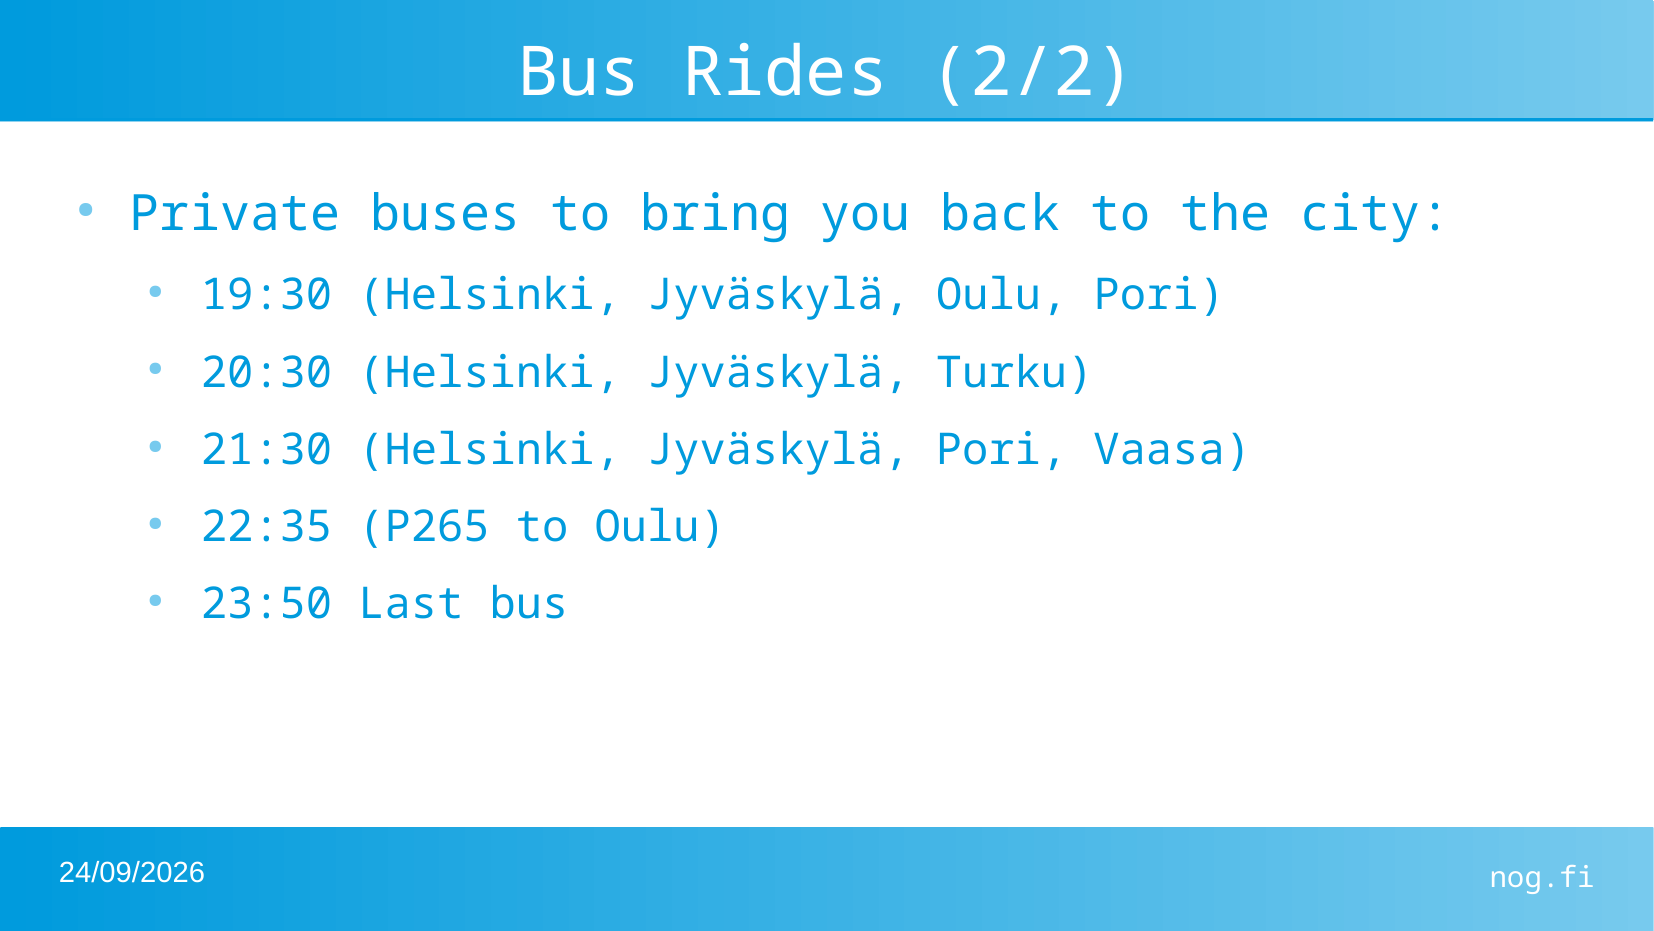

# Bus Rides (2/2)
Private buses to bring you back to the city:
19:30 (Helsinki, Jyväskylä, Oulu, Pori)
20:30 (Helsinki, Jyväskylä, Turku)
21:30 (Helsinki, Jyväskylä, Pori, Vaasa)
22:35 (P265 to Oulu)
23:50 Last bus
17